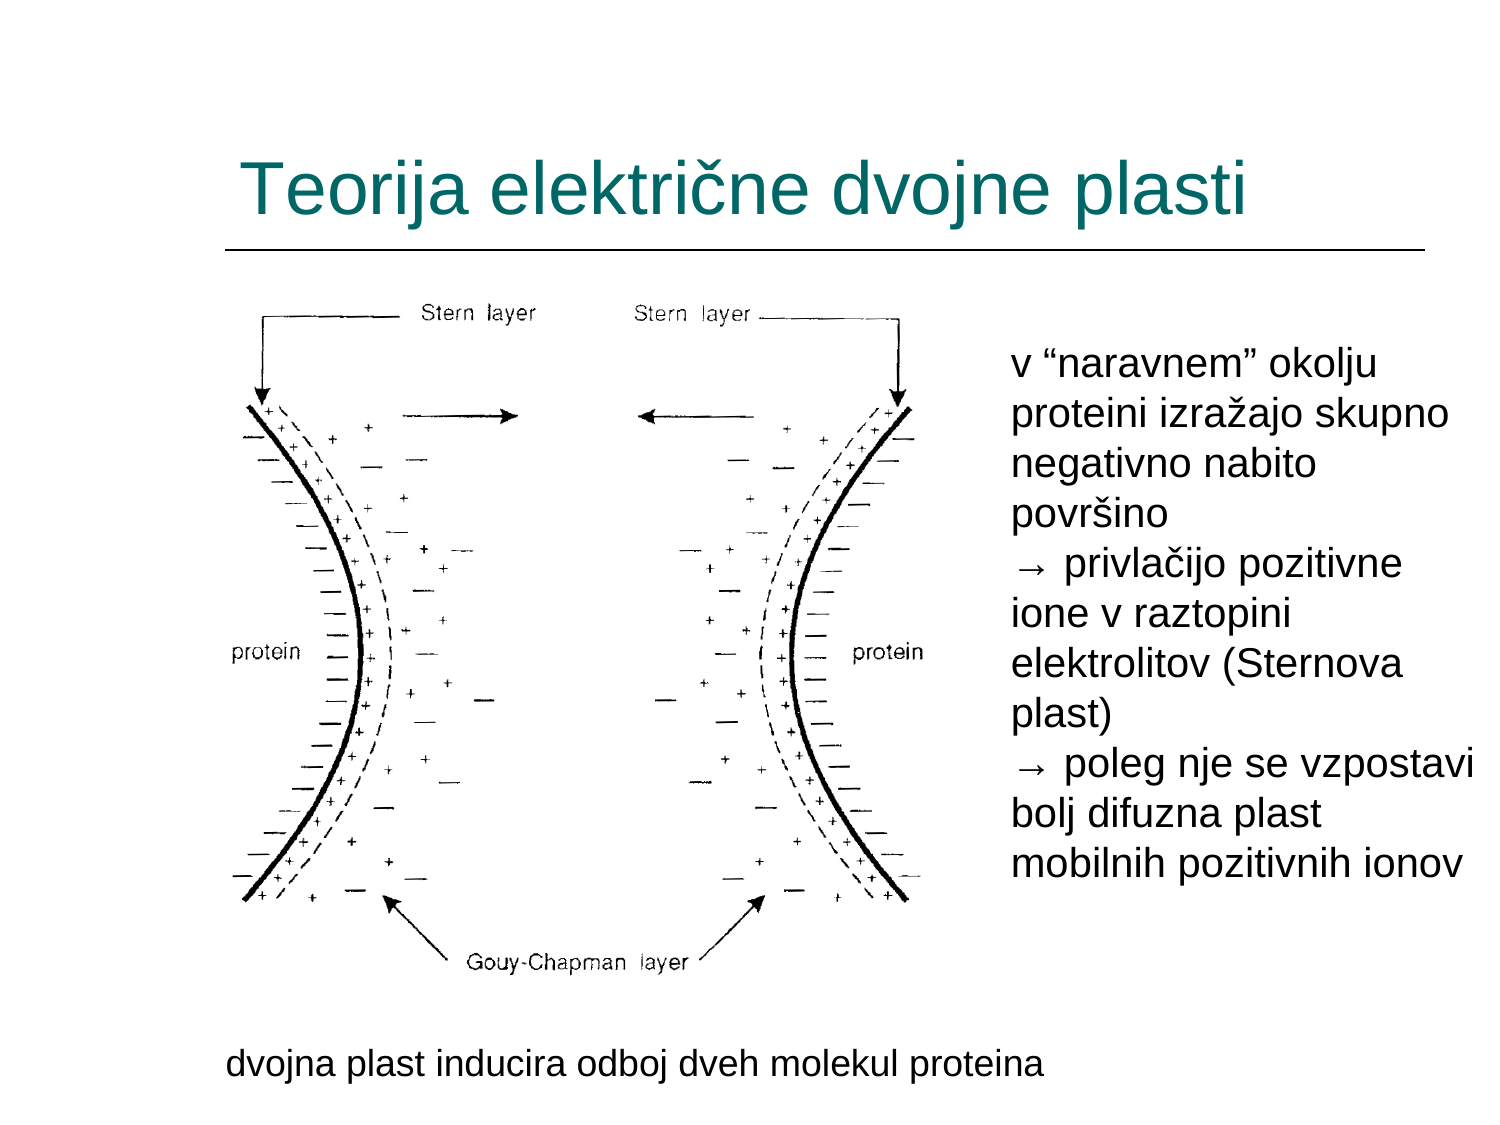

# Teorija električne dvojne plasti
v “naravnem” okolju proteini izražajo skupno negativno nabito površino
→ privlačijo pozitivne ione v raztopini elektrolitov (Sternova plast)
→ poleg nje se vzpostavi bolj difuzna plast mobilnih pozitivnih ionov
dvojna plast inducira odboj dveh molekul proteina